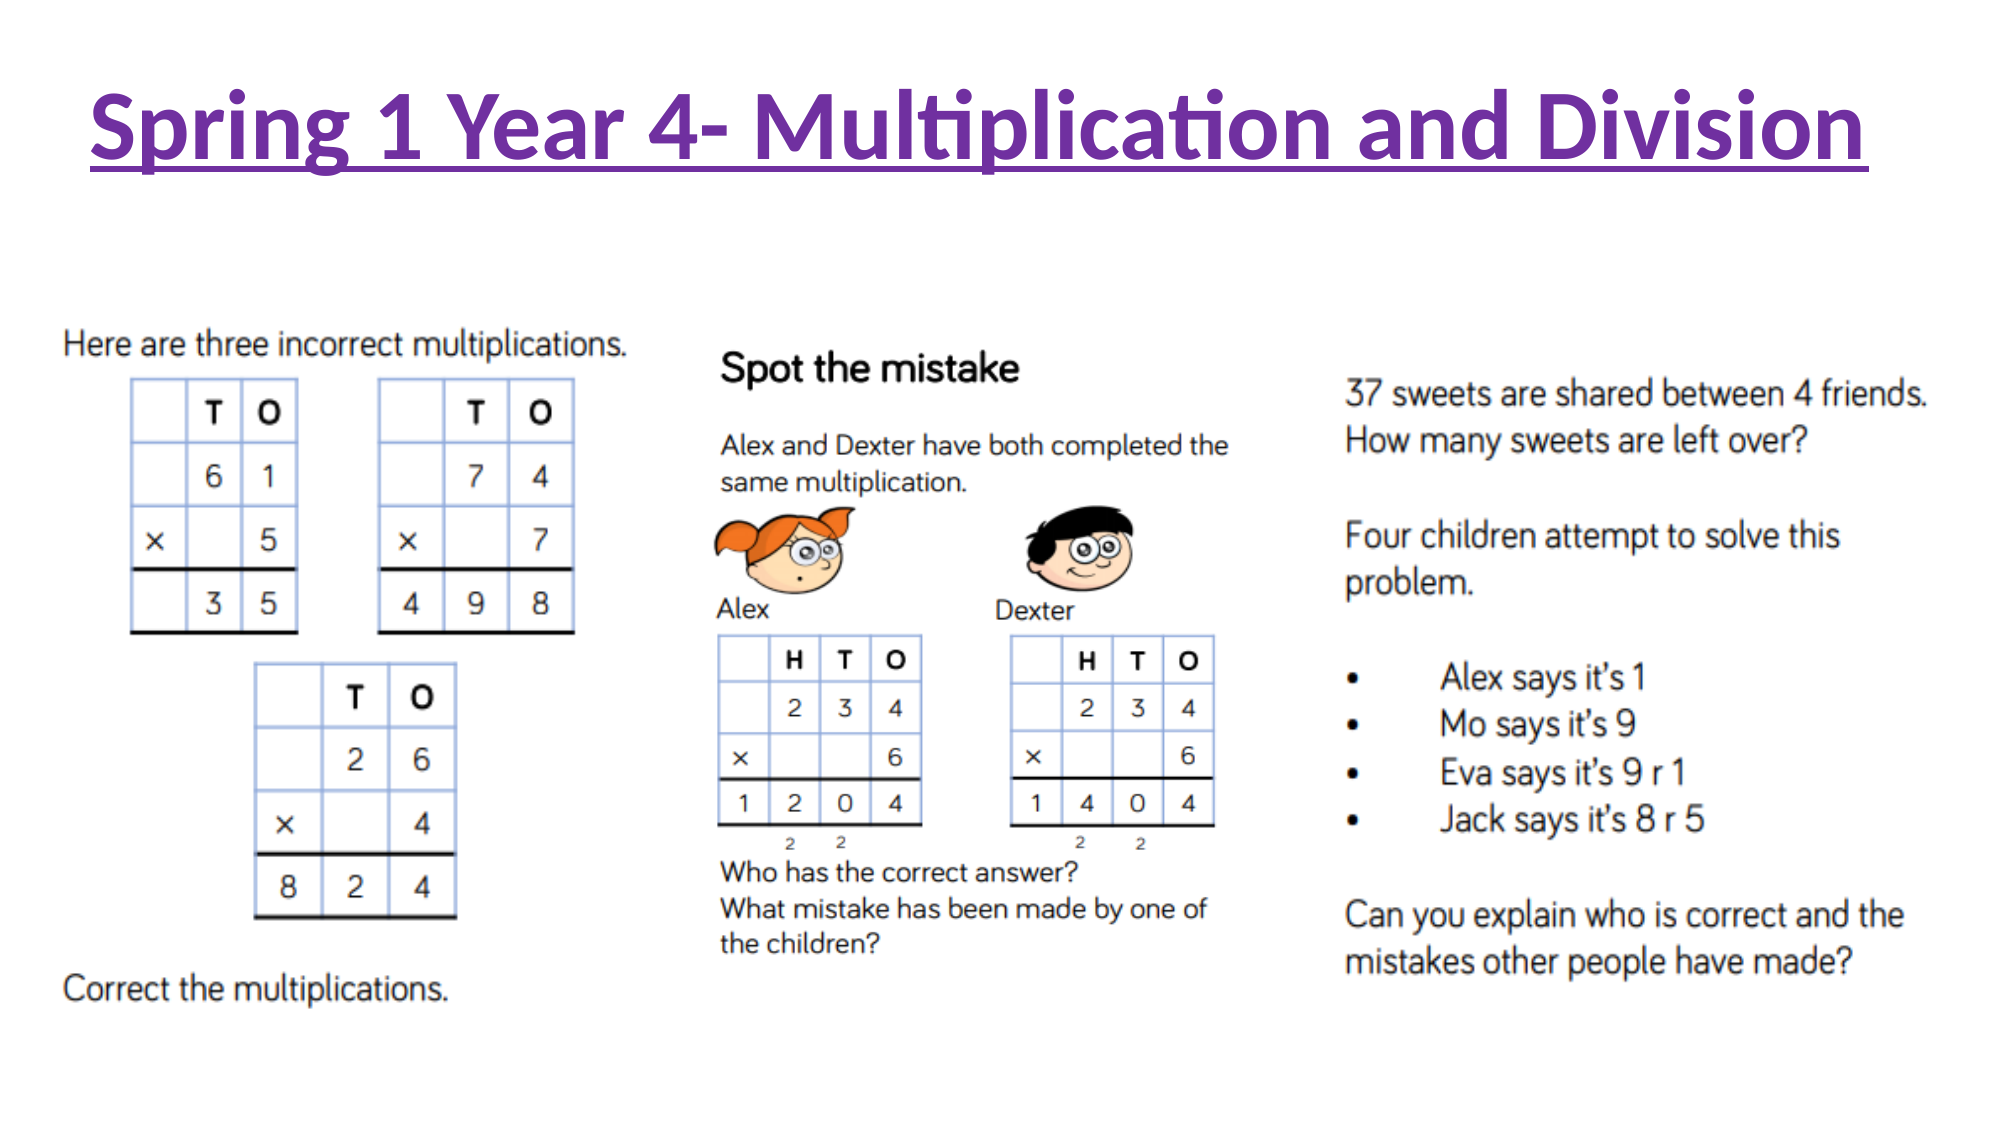

Spring 1 Year 4- Multiplication and Division